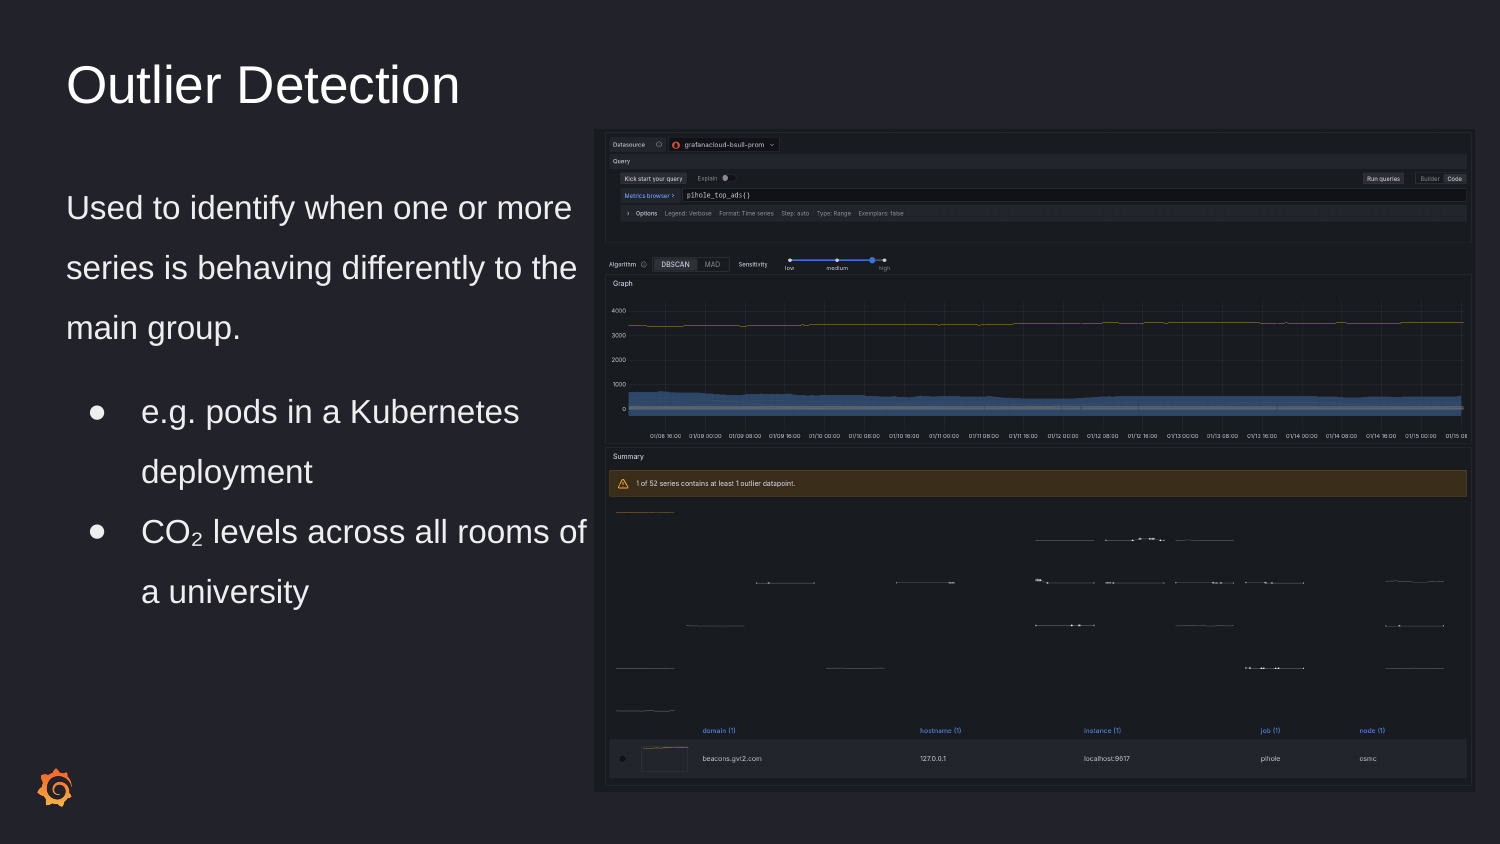

# Outlier Detection
Used to identify when one or more series is behaving differently to the main group.
e.g. pods in a Kubernetes deployment
CO₂ levels across all rooms of a university